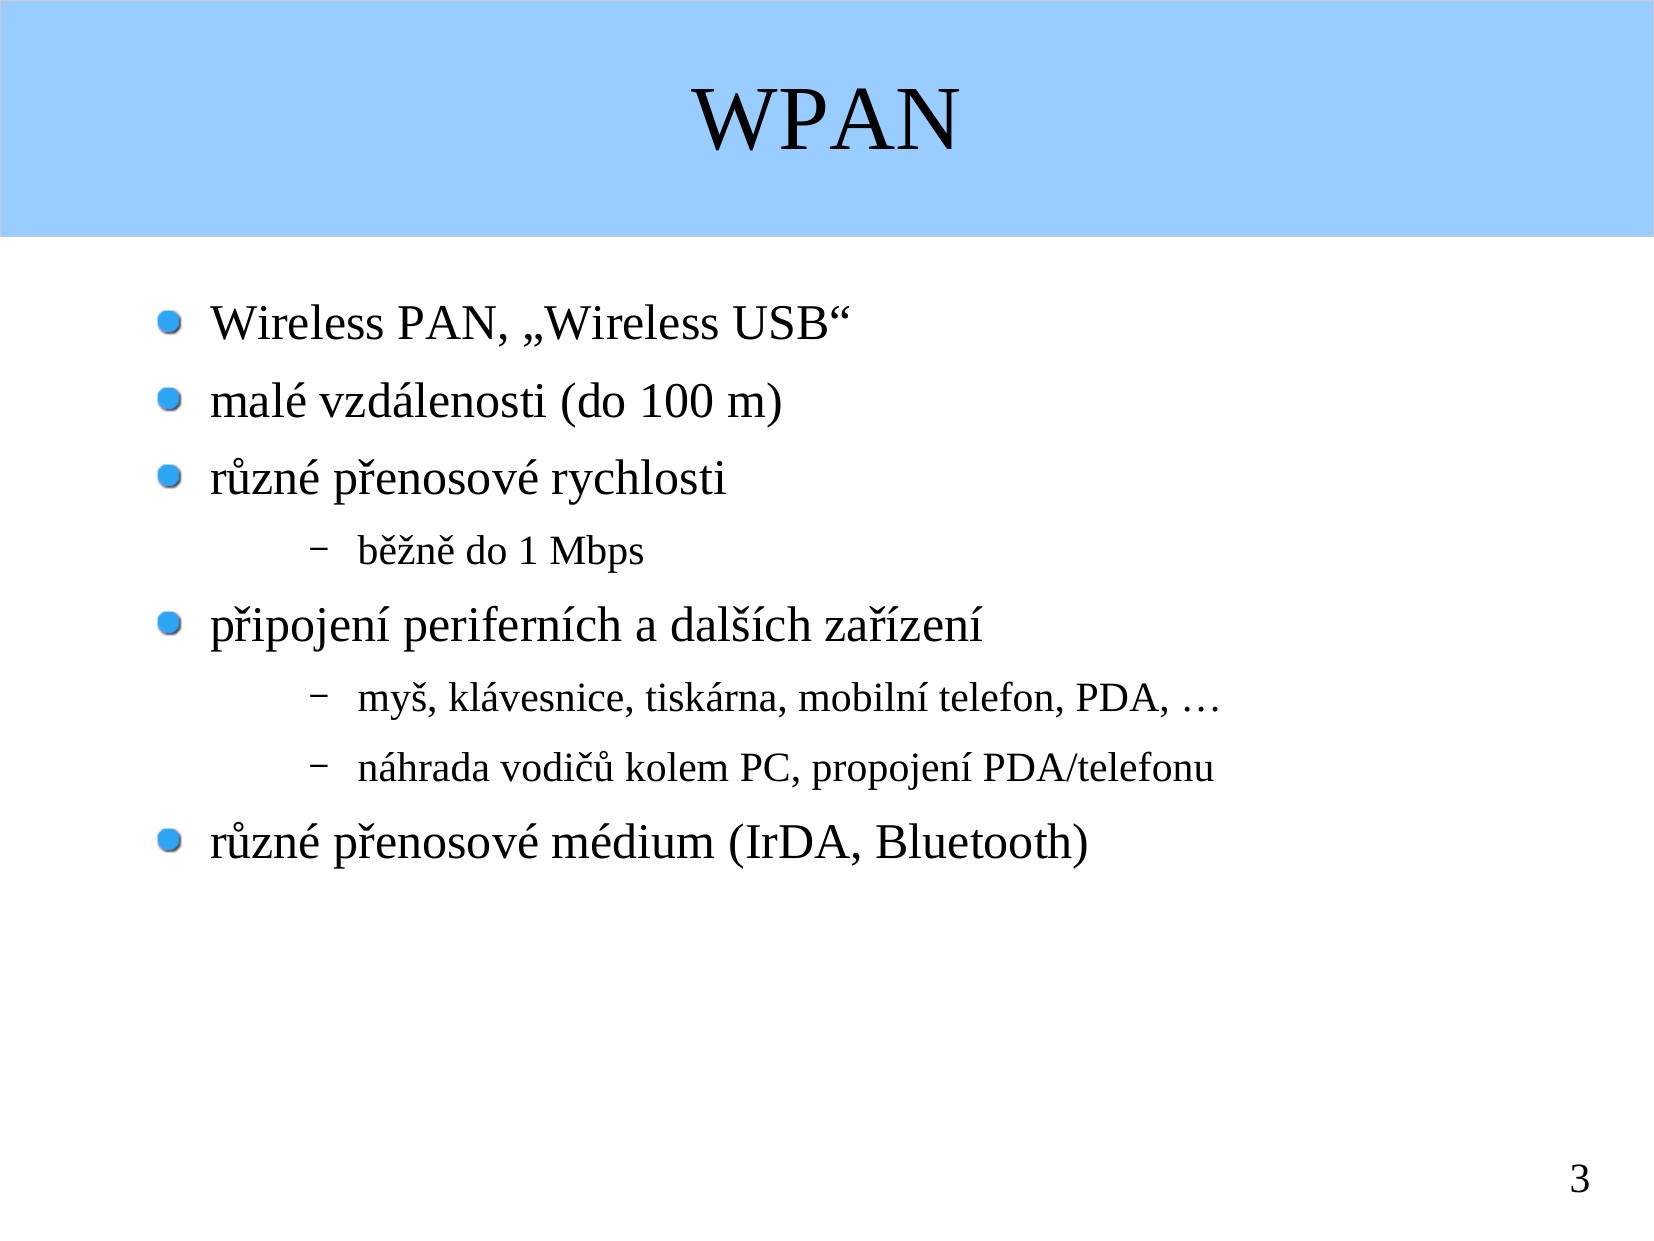

# WPAN
Wireless PAN, „Wireless USB“
malé vzdálenosti (do 100 m)
různé přenosové rychlosti
běžně do 1 Mbps
připojení periferních a dalších zařízení
myš, klávesnice, tiskárna, mobilní telefon, PDA, …
náhrada vodičů kolem PC, propojení PDA/telefonu
různé přenosové médium (IrDA, Bluetooth)